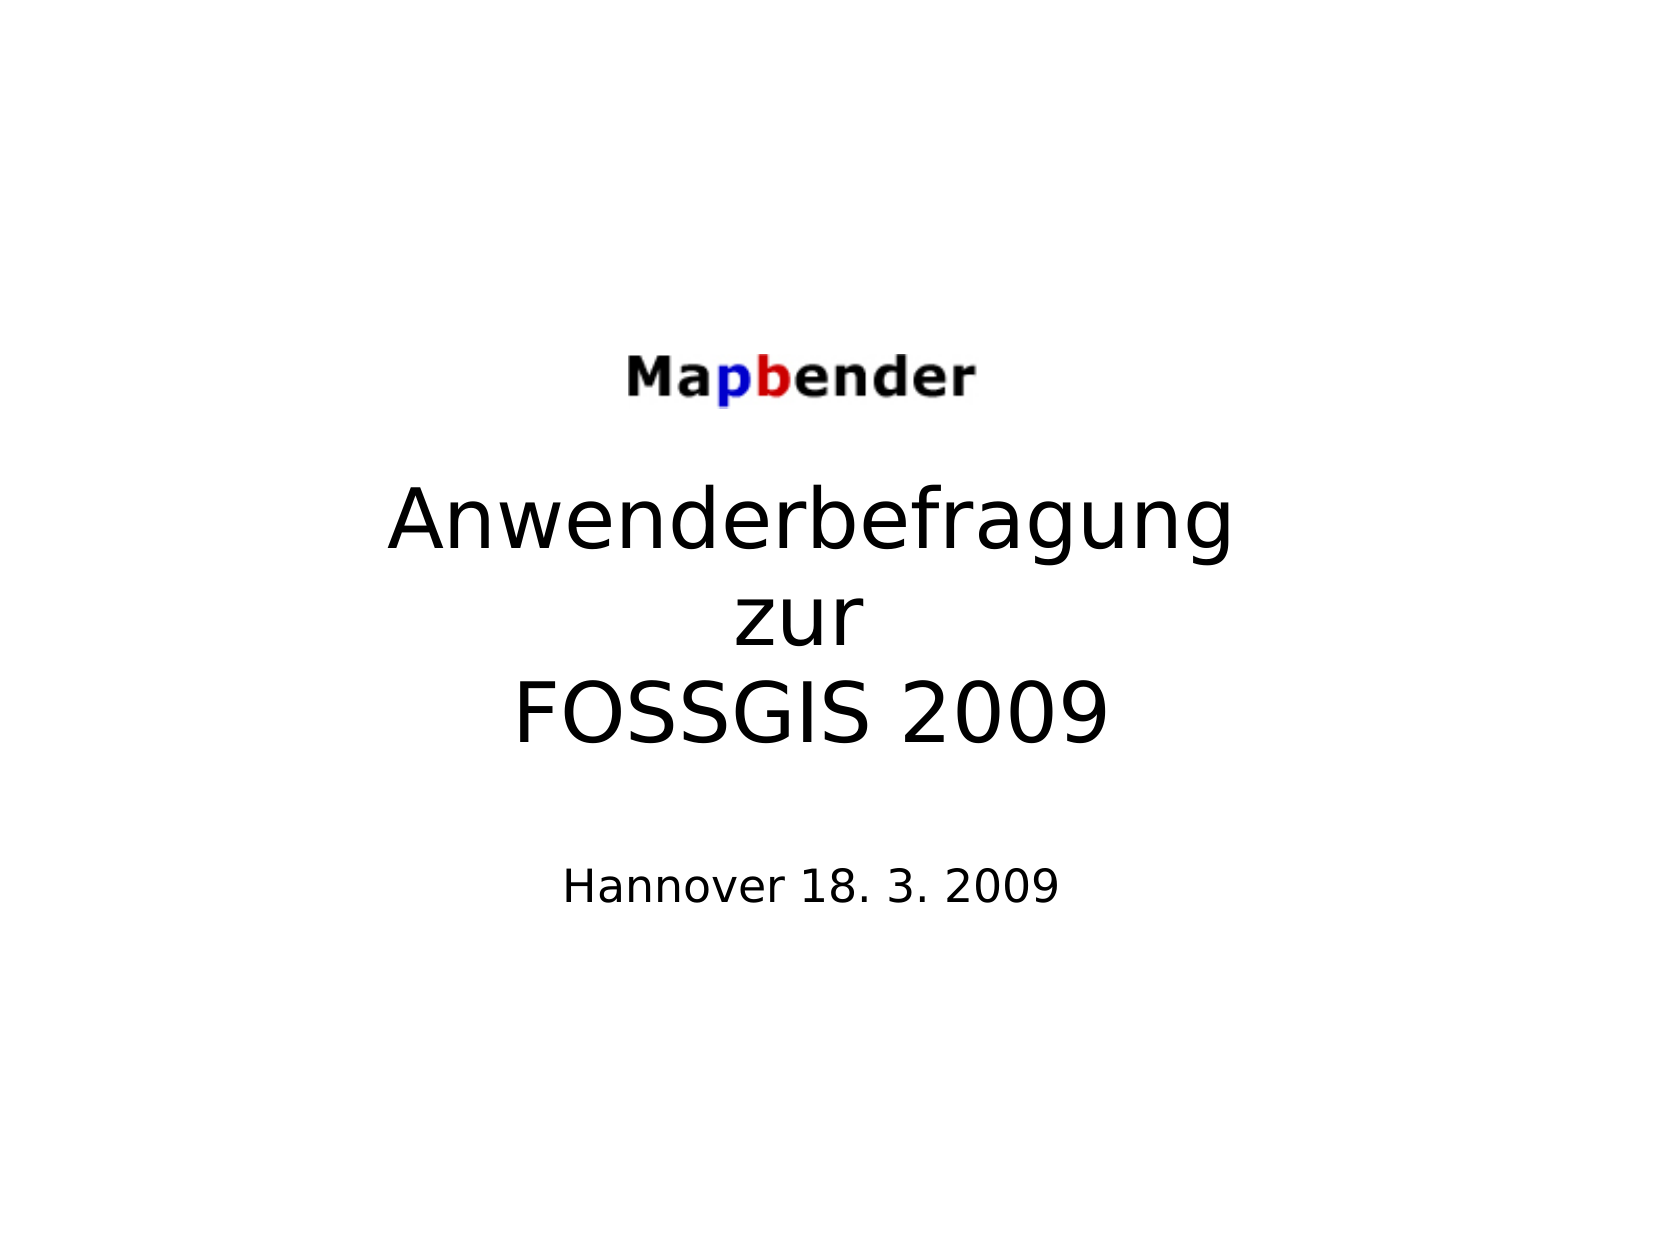

Anwenderbefragung zur
FOSSGIS 2009
Hannover 18. 3. 2009